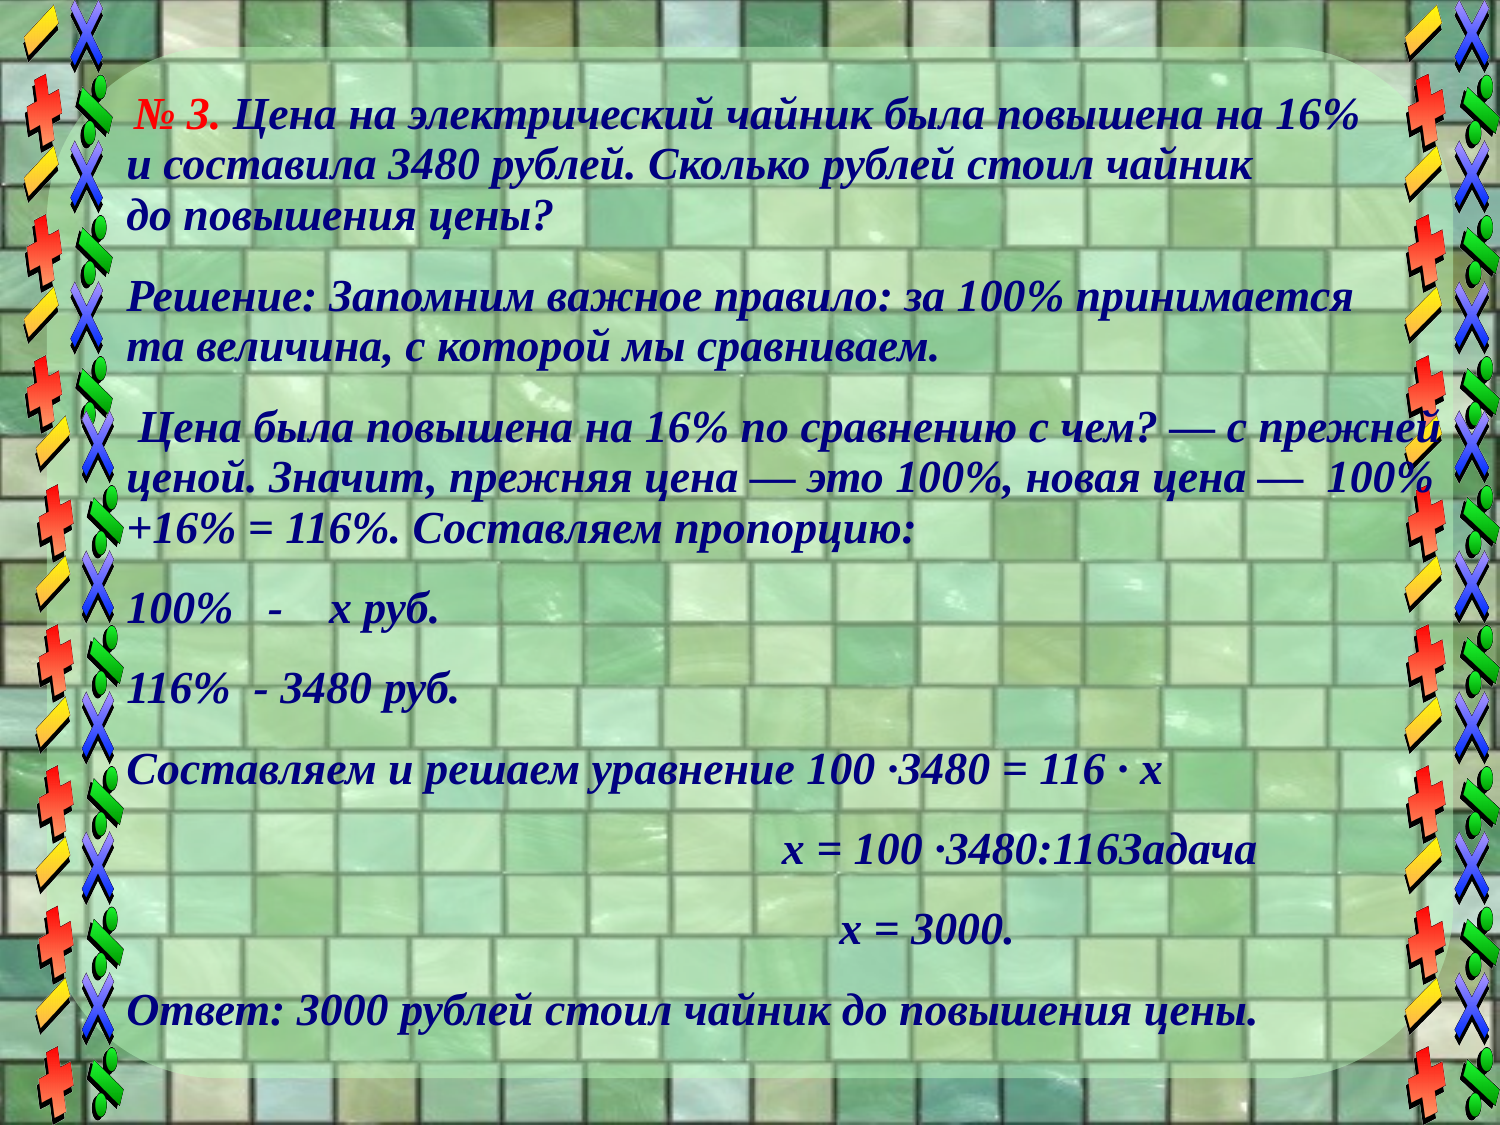

#
 № 3. Цена на электрический чайник была повышена на 16% и составила 3480 рублей. Сколько рублей стоил чайник до повышения цены?
Решение: Запомним важное правило: за 100% принимается та величина, с которой мы сравниваем.
 Цена была повышена на 16% по сравнению с чем? — с прежней ценой. Значит, прежняя цена — это 100%, новая цена — 100%+16% = 116%. Составляем пропорцию:
100% - х руб.
116% - 3480 руб.
Составляем и решаем уравнение 100 ·3480 = 116 · х
 х = 100 ·3480:116Задача
 х = 3000.
Ответ: 3000 рублей стоил чайник до повышения цены.